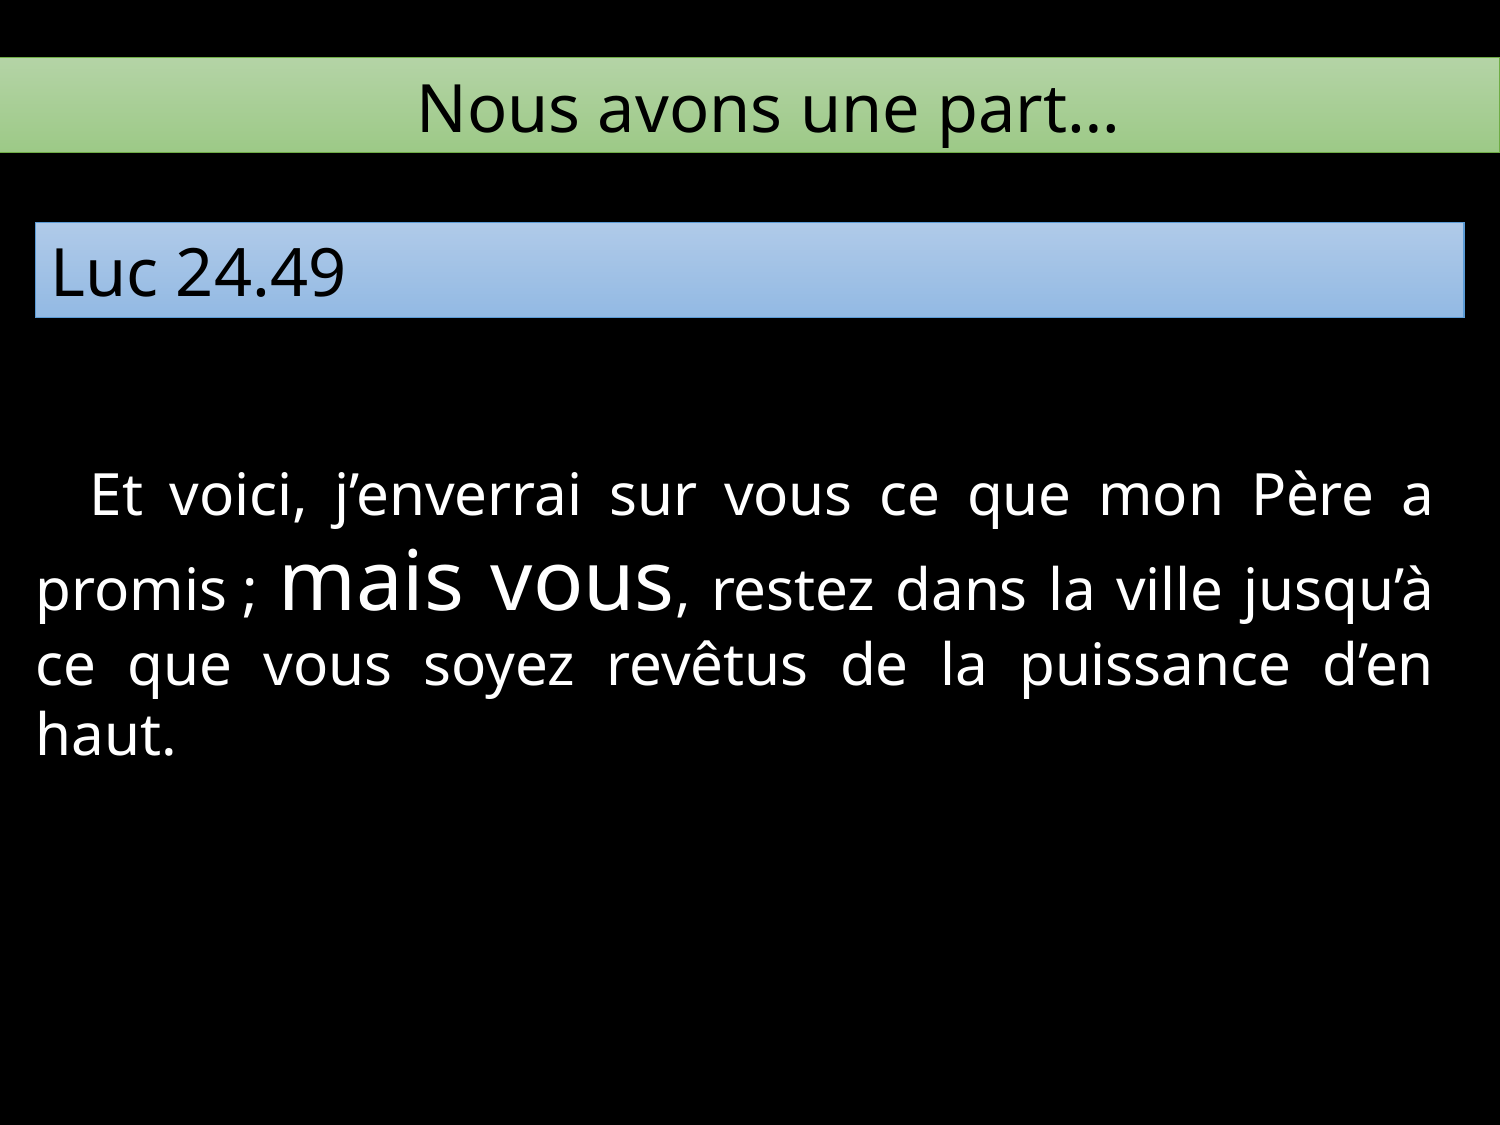

Nous avons une part…
Luc 24.49
 Et voici, j’enverrai sur vous ce que mon Père a promis ; mais vous, restez dans la ville jusqu’à ce que vous soyez revêtus de la puissance d’en haut.